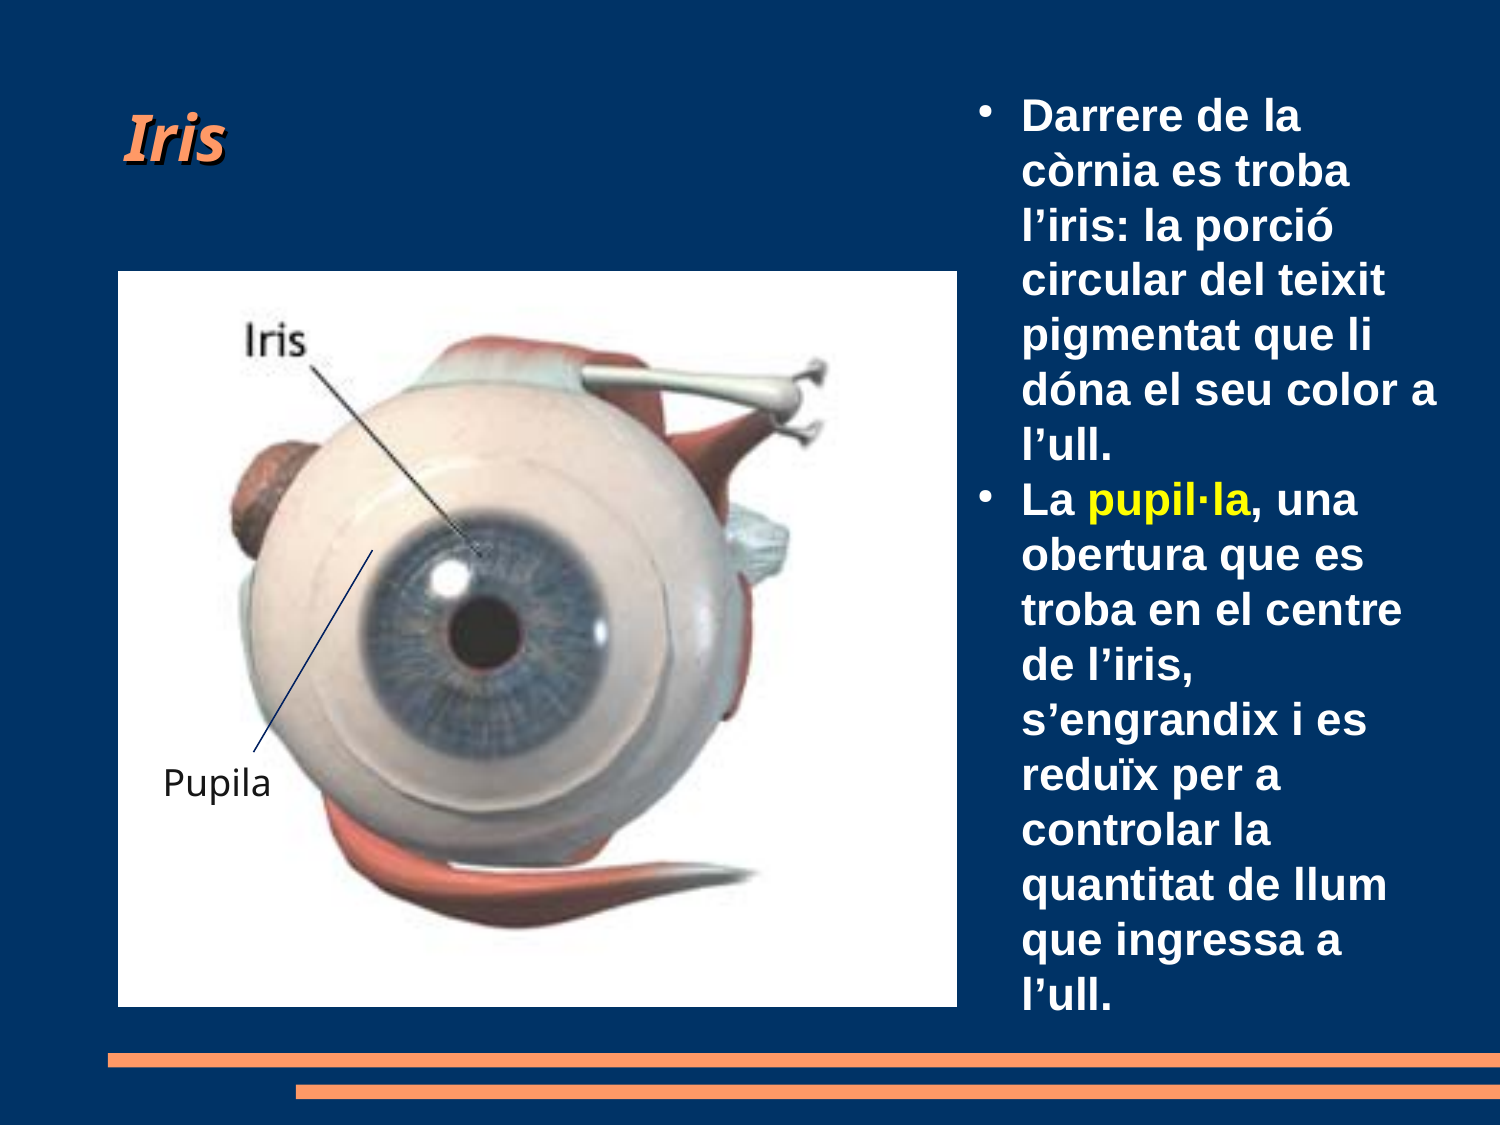

# Iris
Darrere de la còrnia es troba l’iris: la porció circular del teixit pigmentat que li dóna el seu color a l’ull.
La pupil·la, una obertura que es troba en el centre de l’iris, s’engrandix i es reduïx per a controlar la quantitat de llum que ingressa a l’ull.
Pupila